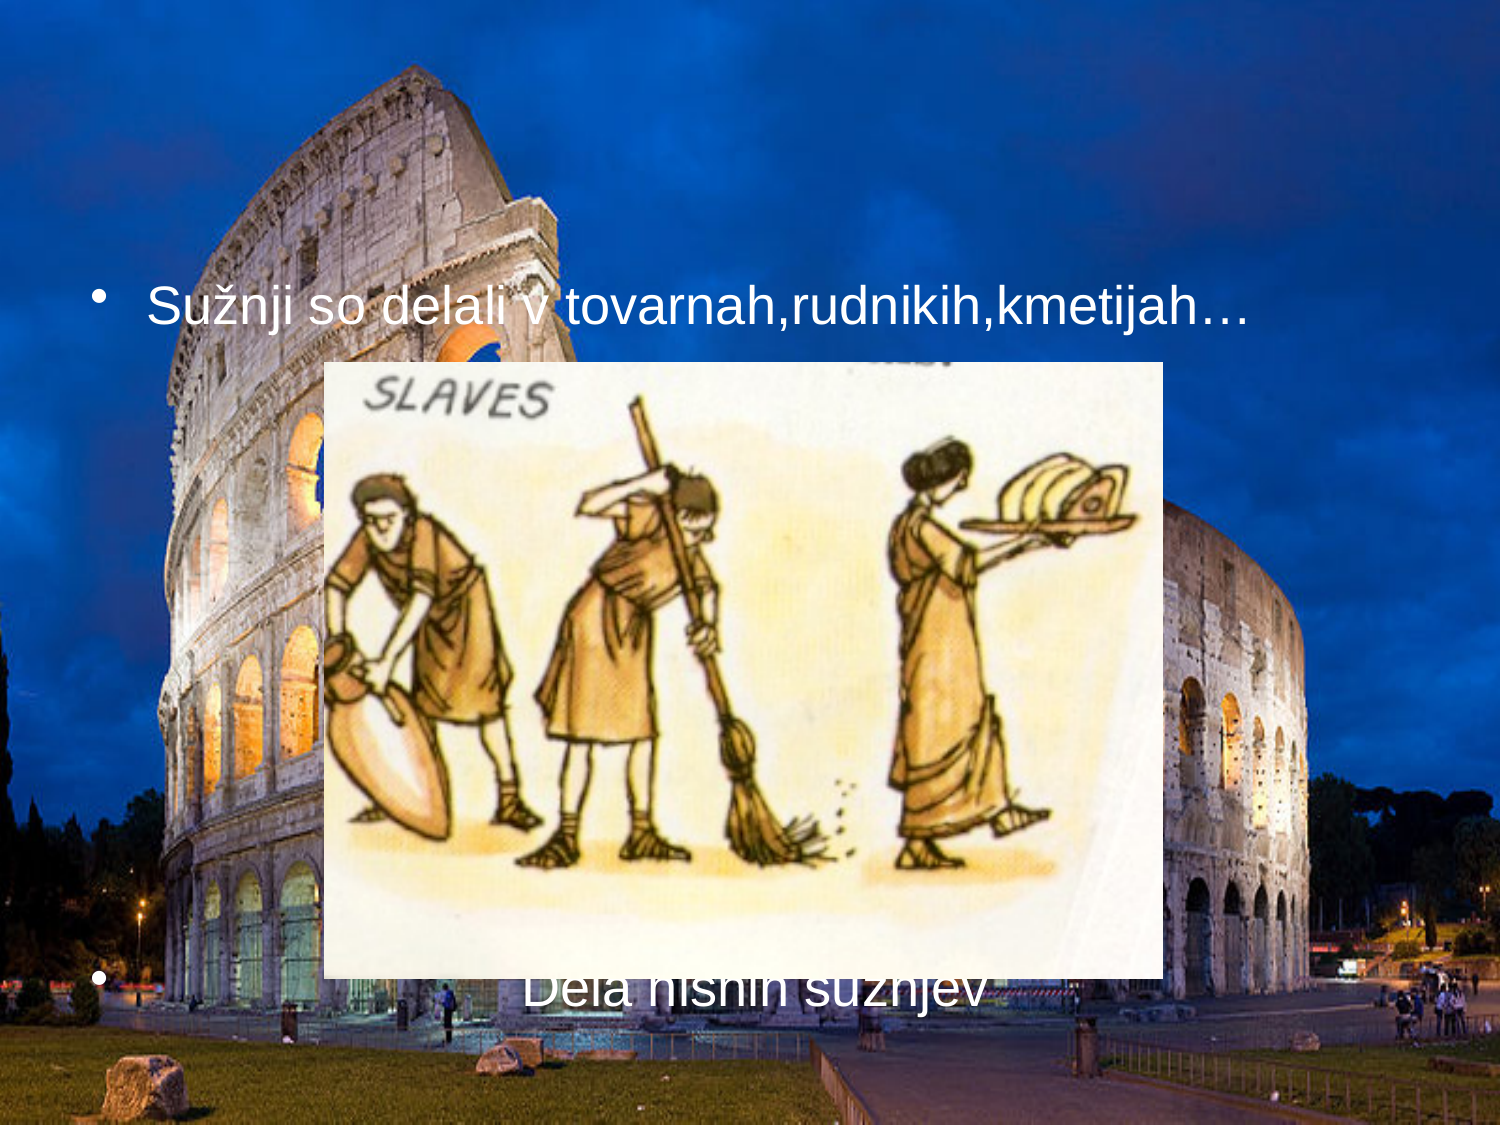

#
Sužnji so delali v tovarnah,rudnikih,kmetijah…
 Dela hišnih sužnjev